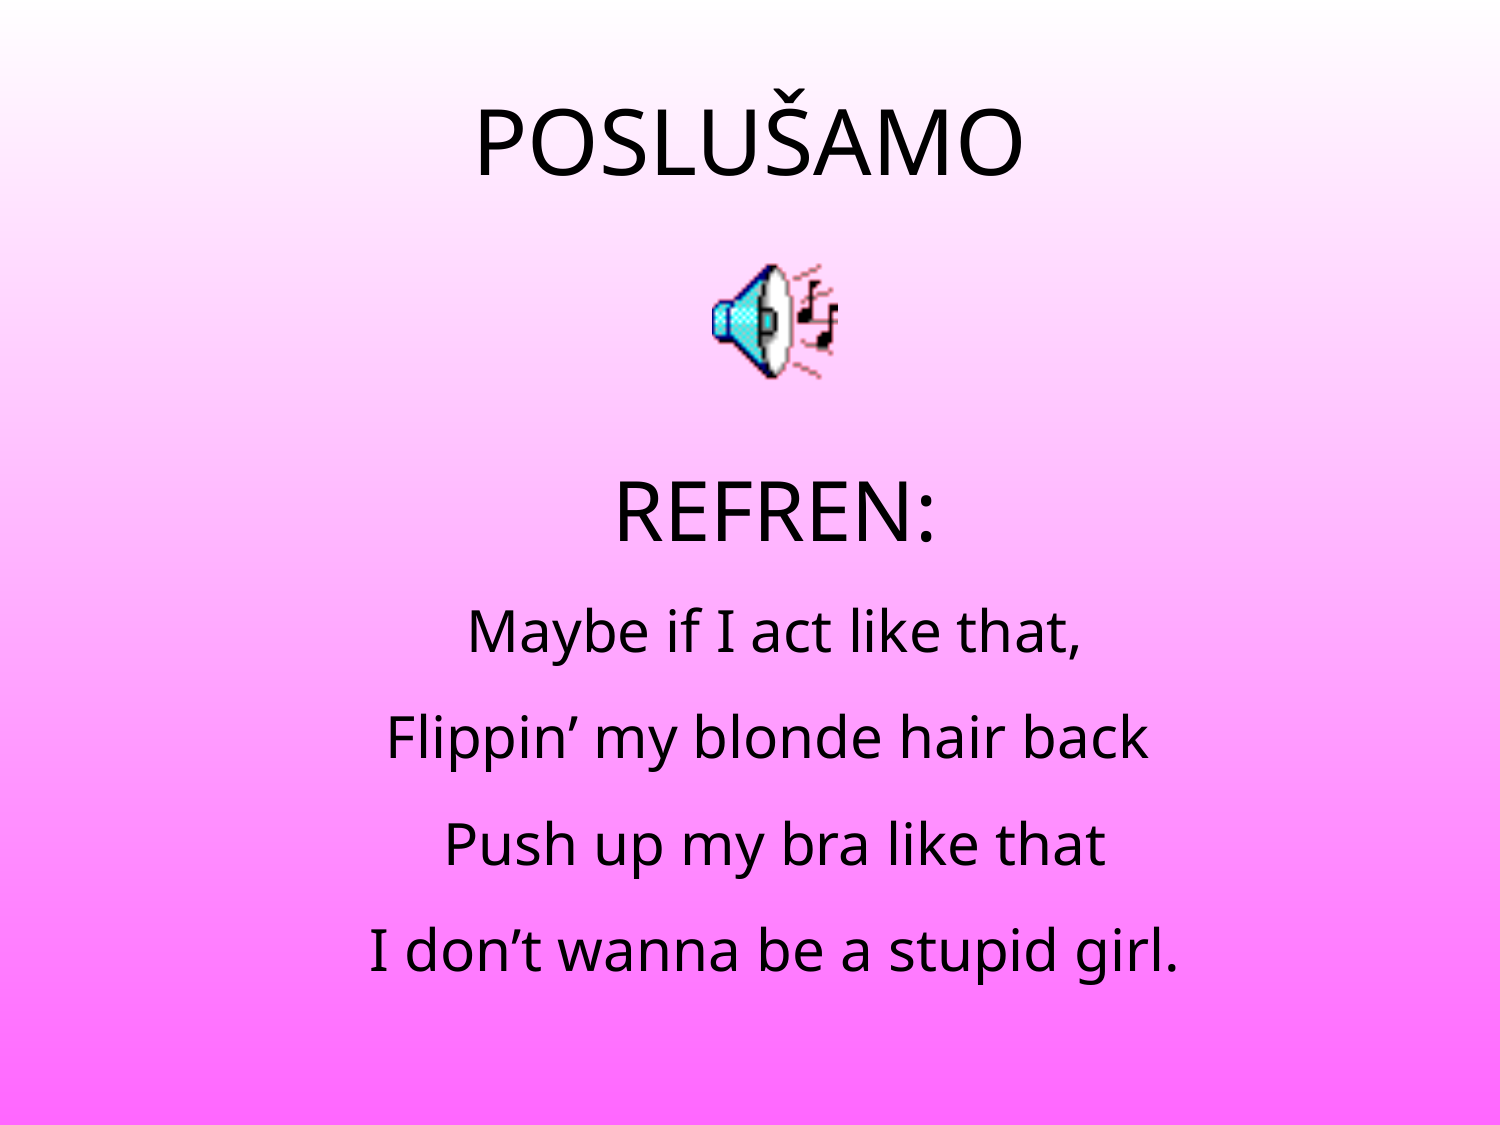

# POSLUŠAMO
REFREN:
Maybe if I act like that,
Flippin’ my blonde hair back
Push up my bra like that
I don’t wanna be a stupid girl.